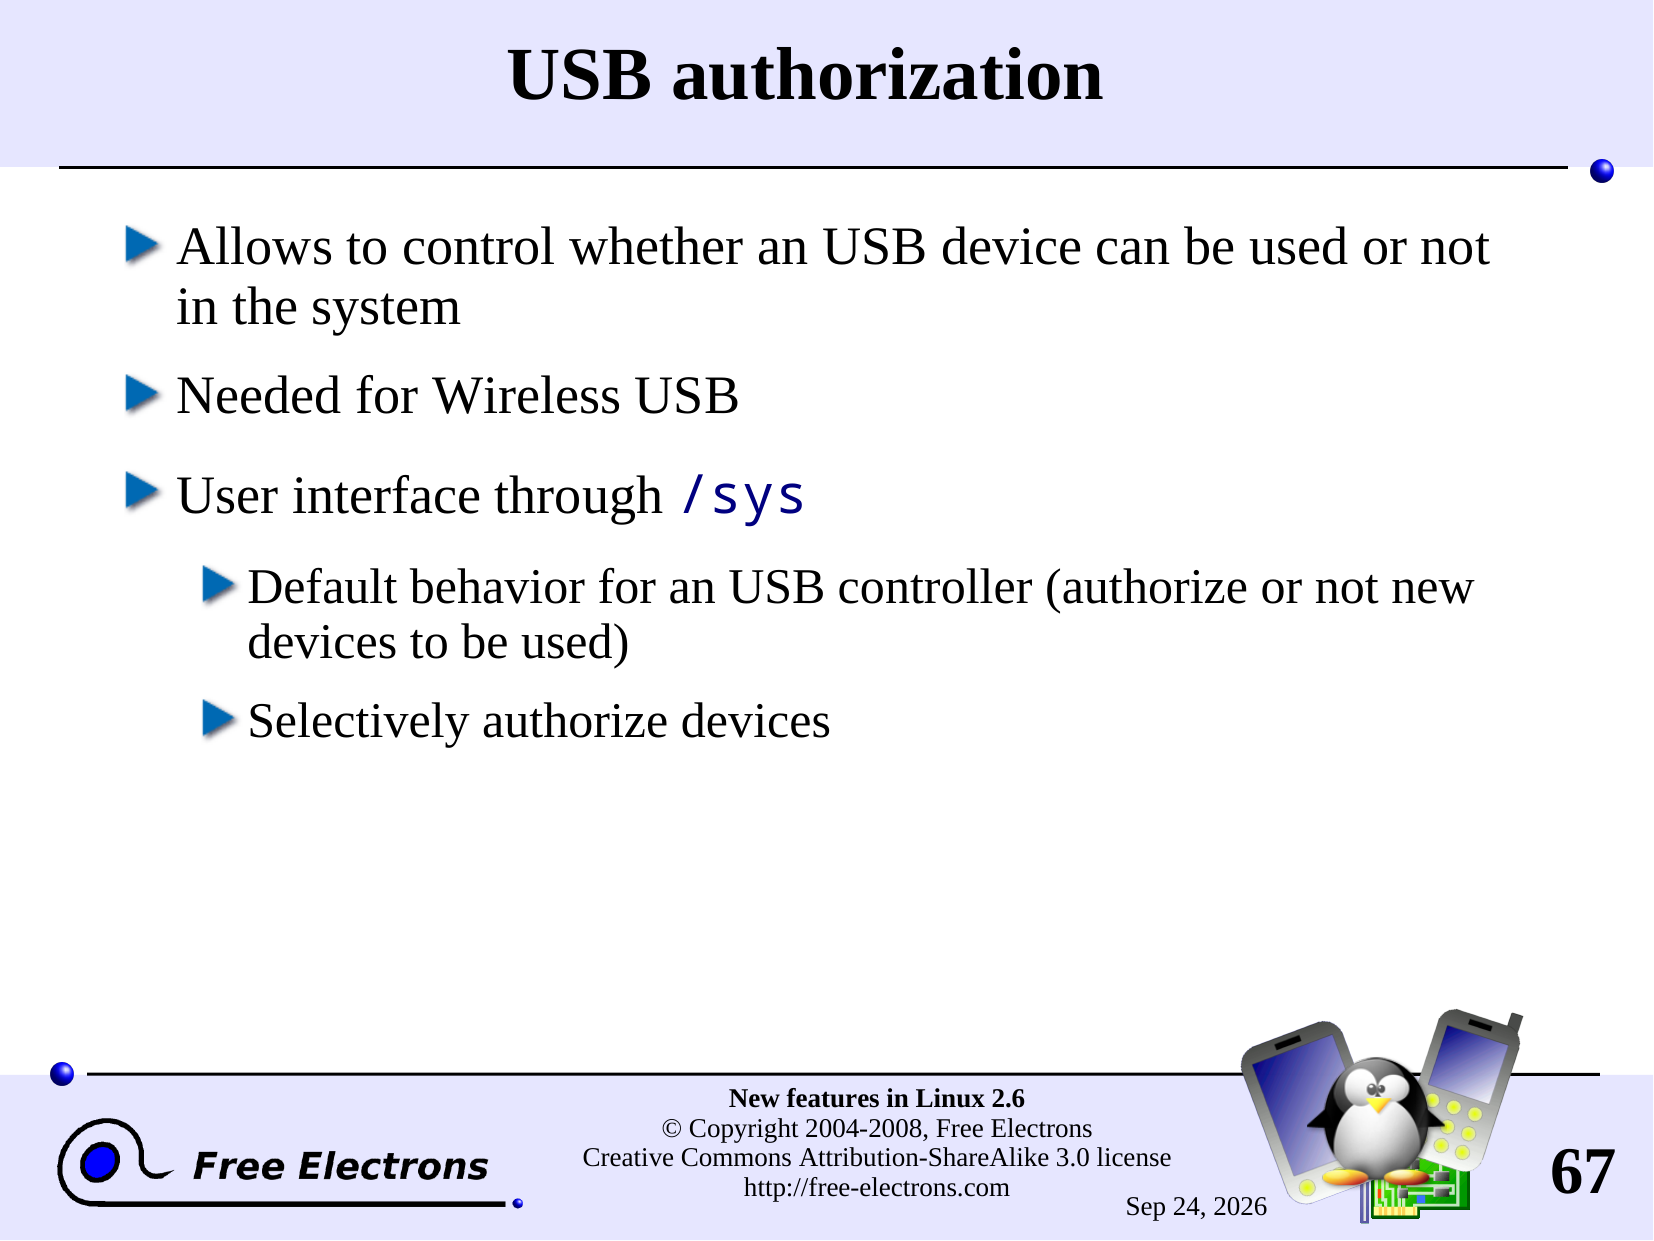

# USB authorization
Allows to control whether an USB device can be used or not in the system
Needed for Wireless USB
User interface through /sys
Default behavior for an USB controller (authorize or not new devices to be used)
Selectively authorize devices